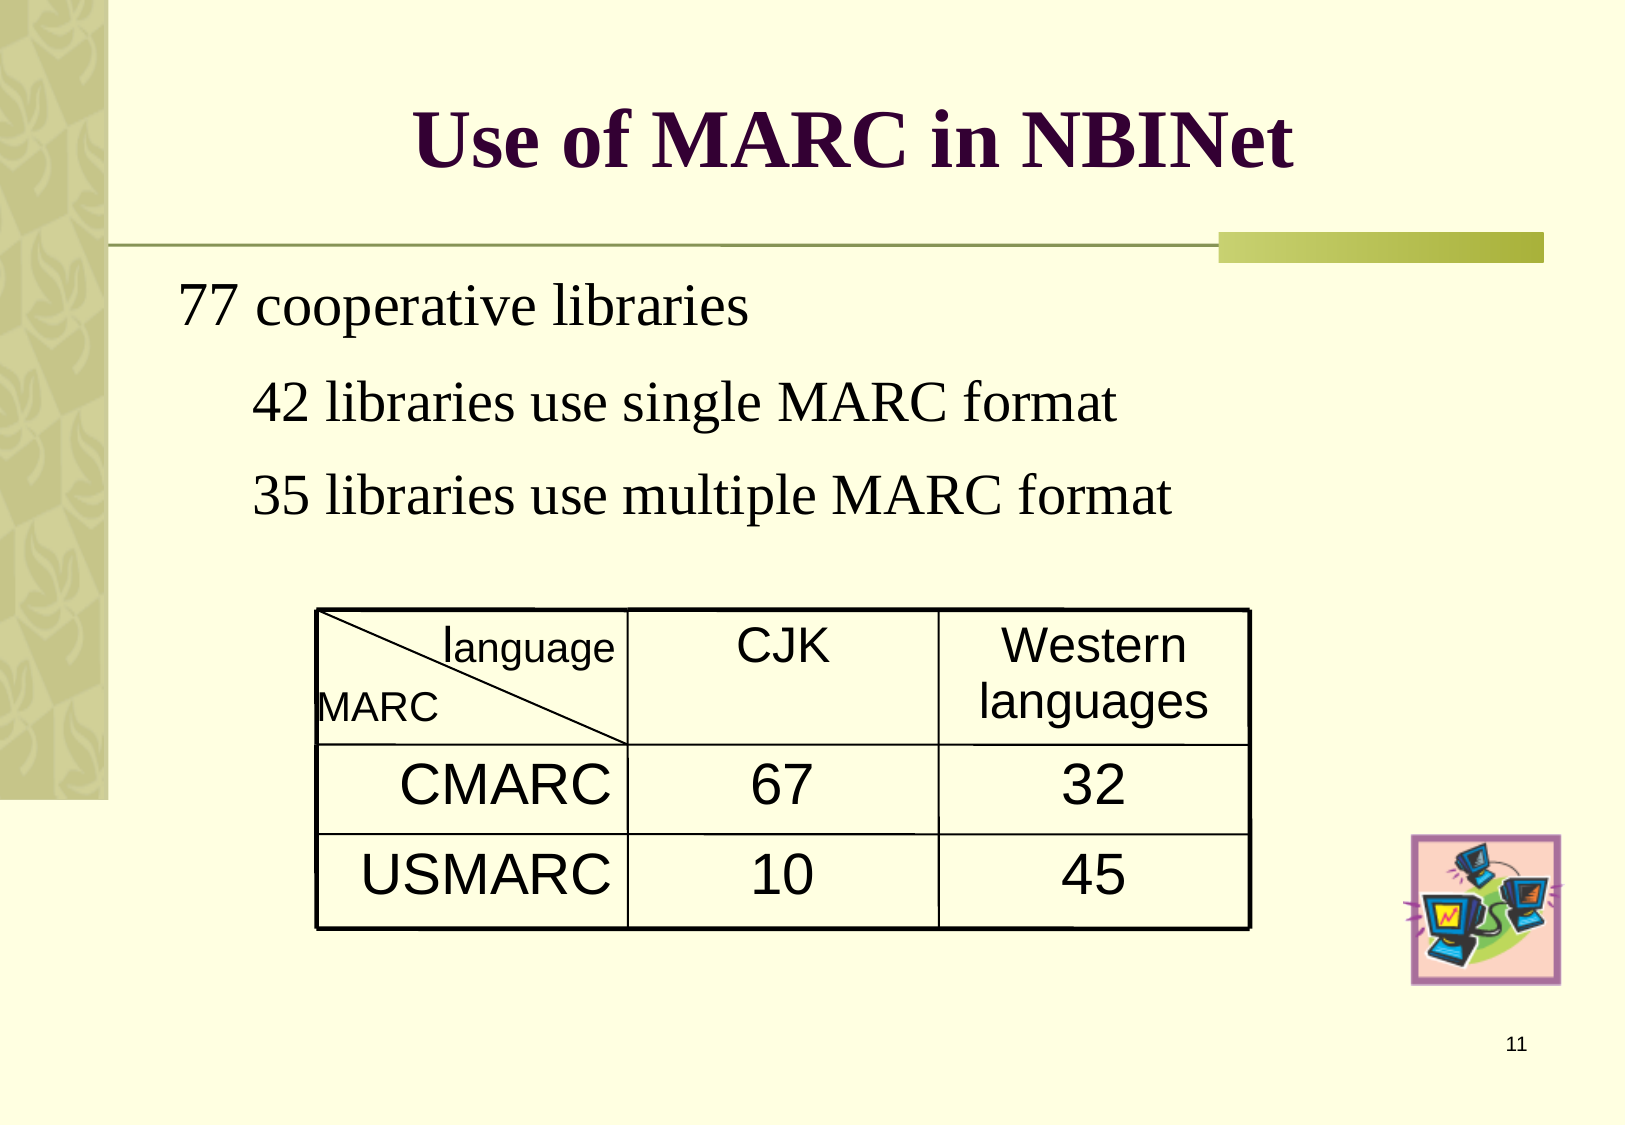

# Use of MARC in NBINet
77 cooperative libraries
42 libraries use single MARC format
35 libraries use multiple MARC format
 language
MARC
CJK
Western languages
CMARC
67
32
USMARC
10
45
11